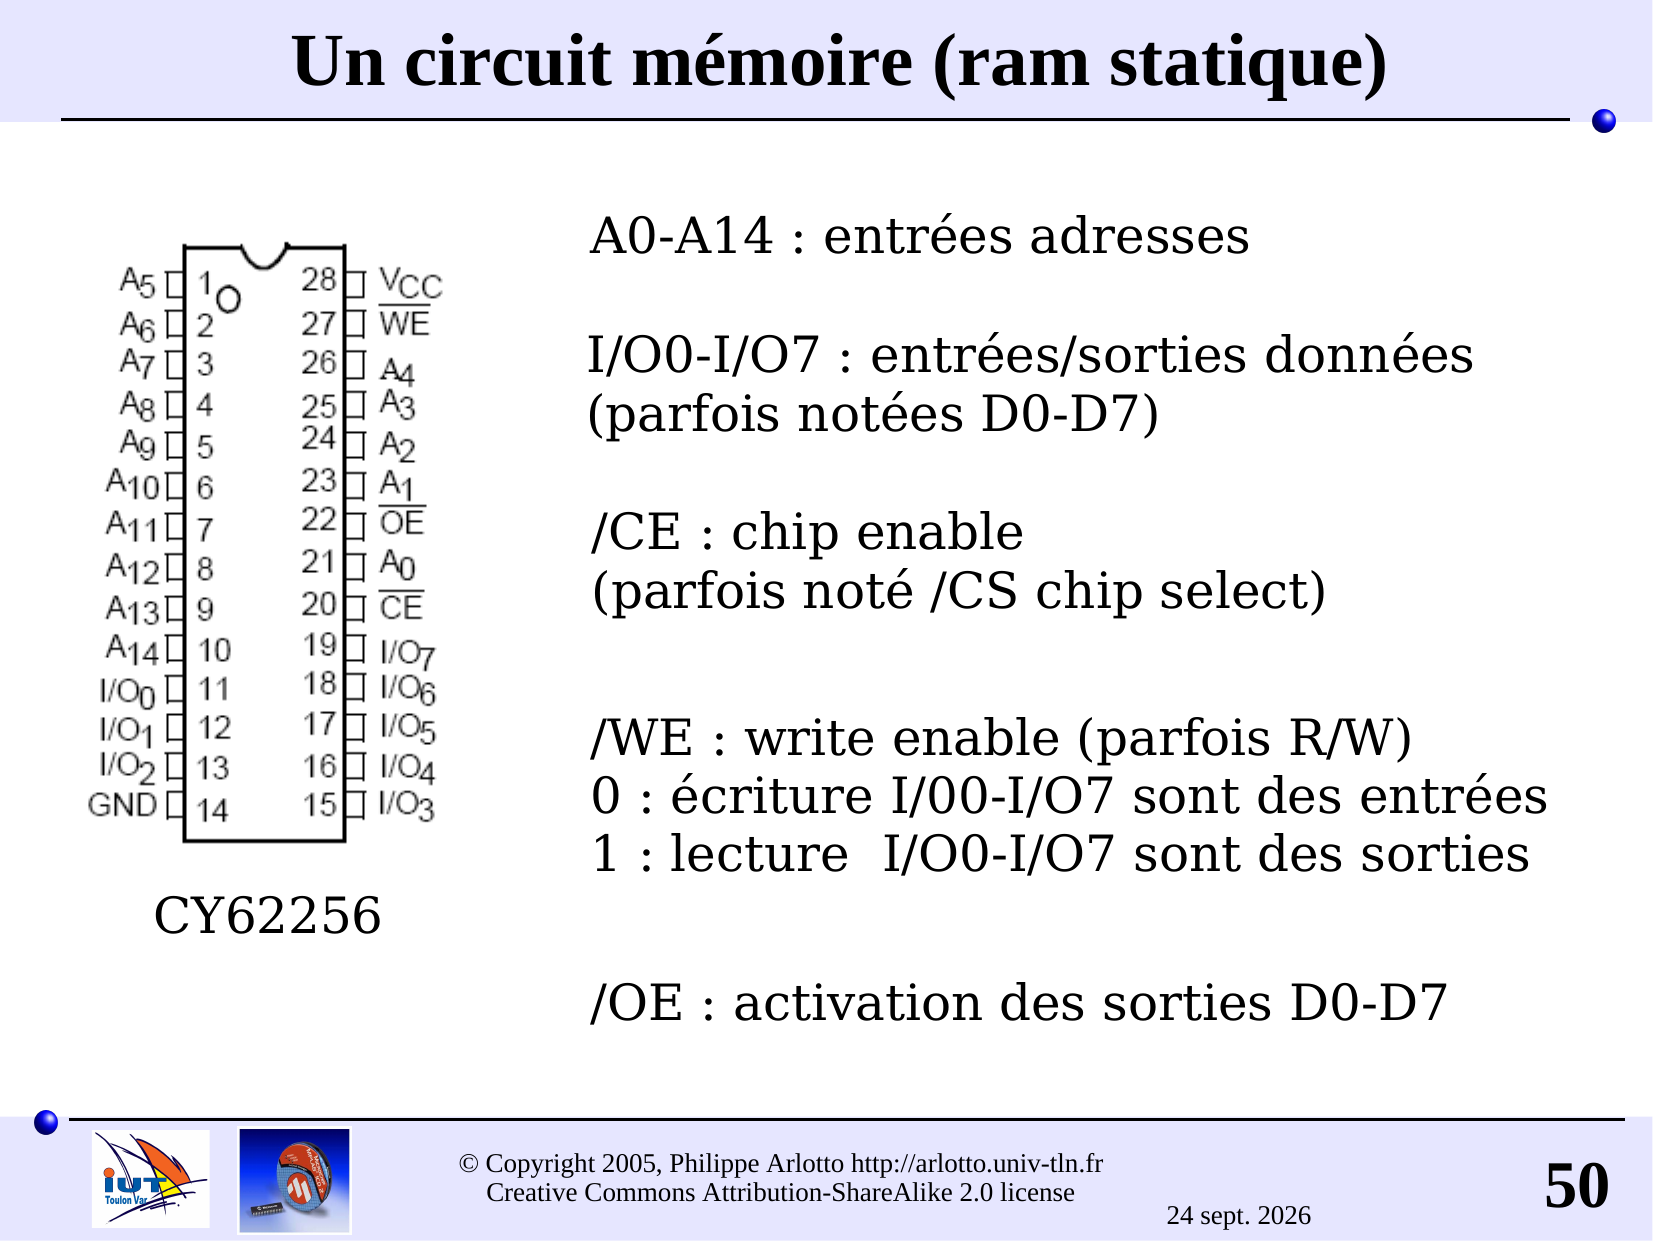

# Un circuit mémoire (ram statique)
A0-A14 : entrées adresses
I/O0-I/O7 : entrées/sorties données
(parfois notées D0-D7)
/CE : chip enable
(parfois noté /CS chip select)
/WE : write enable (parfois R/W)
0 : écriture I/00-I/O7 sont des entrées
1 : lecture I/O0-I/O7 sont des sorties
CY62256
/OE : activation des sorties D0-D7